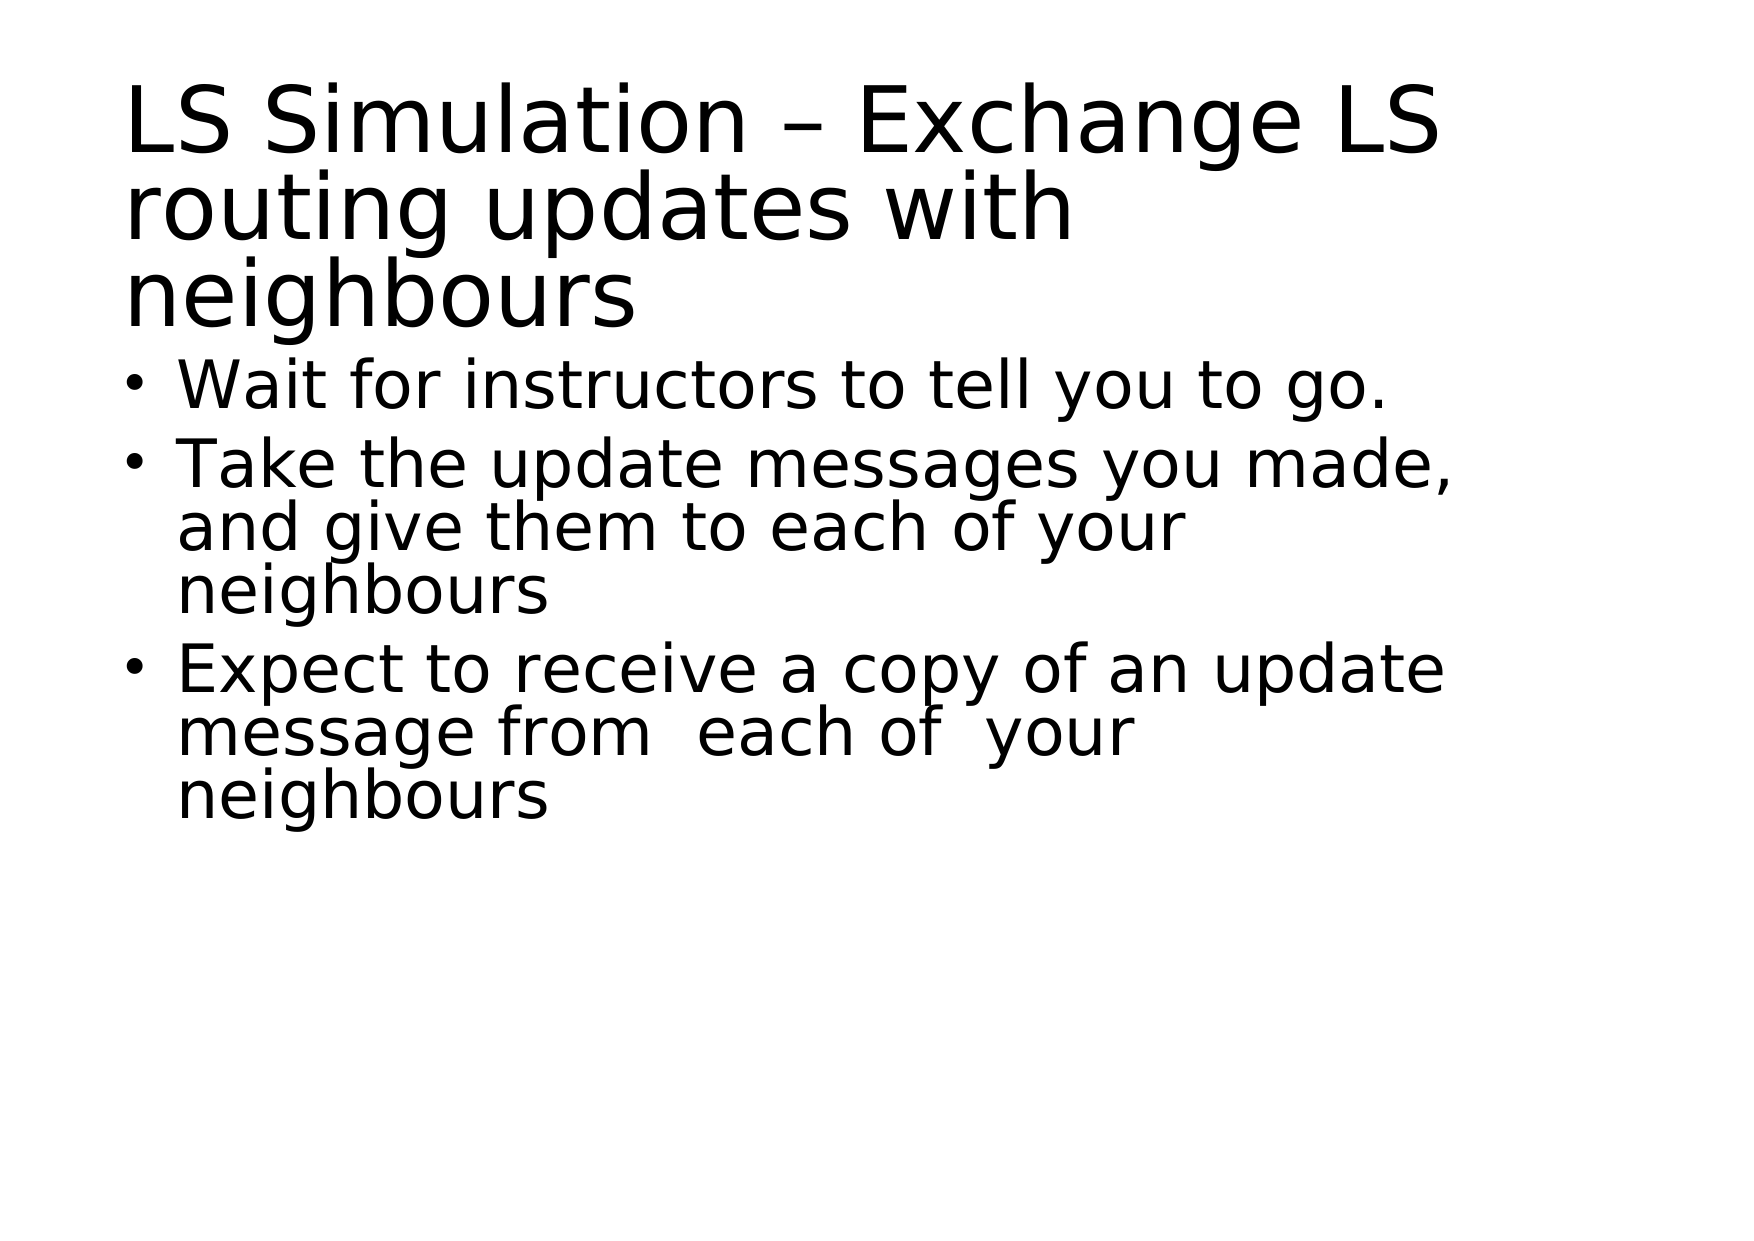

# LS Simulation – Exchange LS routing updates with neighbours
Wait for instructors to tell you to go.
Take the update messages you made, and give them to each of your neighbours
Expect to receive a copy of an update message from each of your neighbours